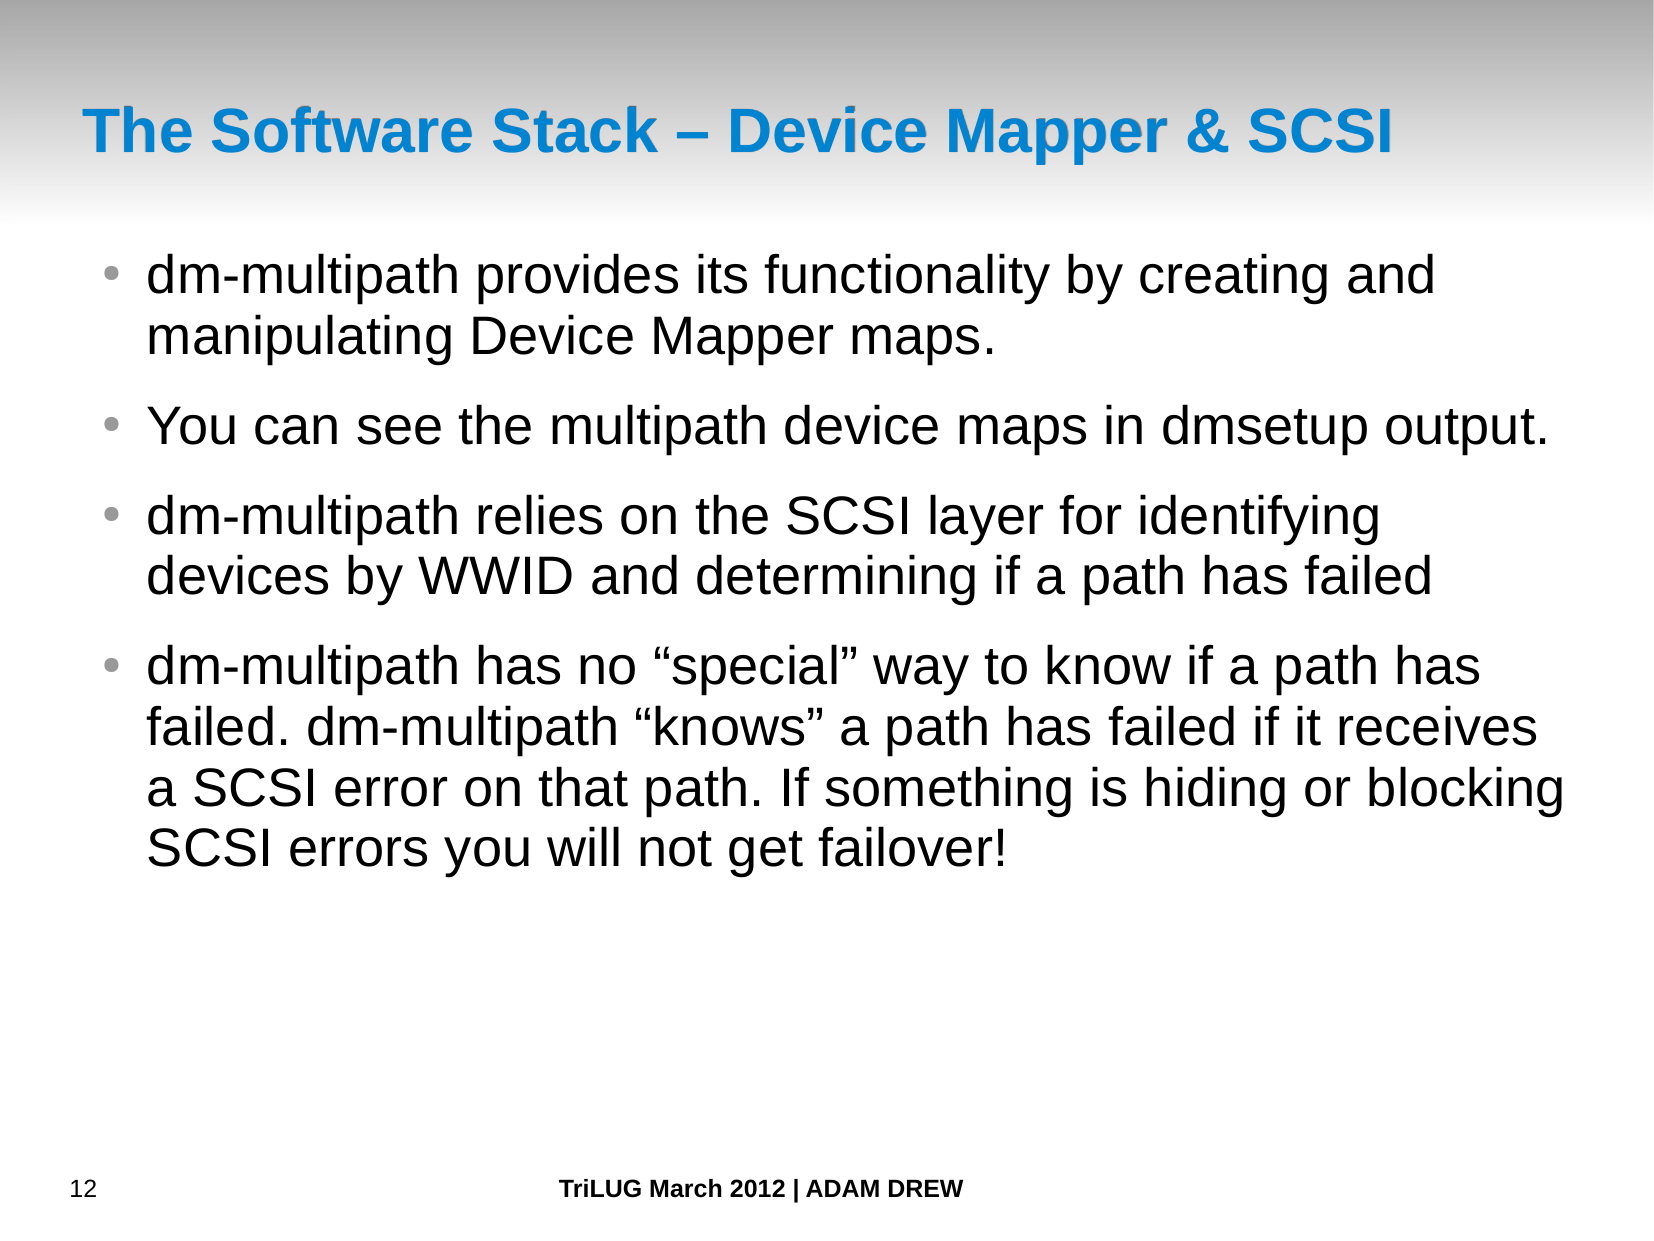

# The Software Stack – Device Mapper & SCSI
dm-multipath provides its functionality by creating and manipulating Device Mapper maps.
You can see the multipath device maps in dmsetup output.
dm-multipath relies on the SCSI layer for identifying devices by WWID and determining if a path has failed
dm-multipath has no “special” way to know if a path has failed. dm-multipath “knows” a path has failed if it receives a SCSI error on that path. If something is hiding or blocking SCSI errors you will not get failover!